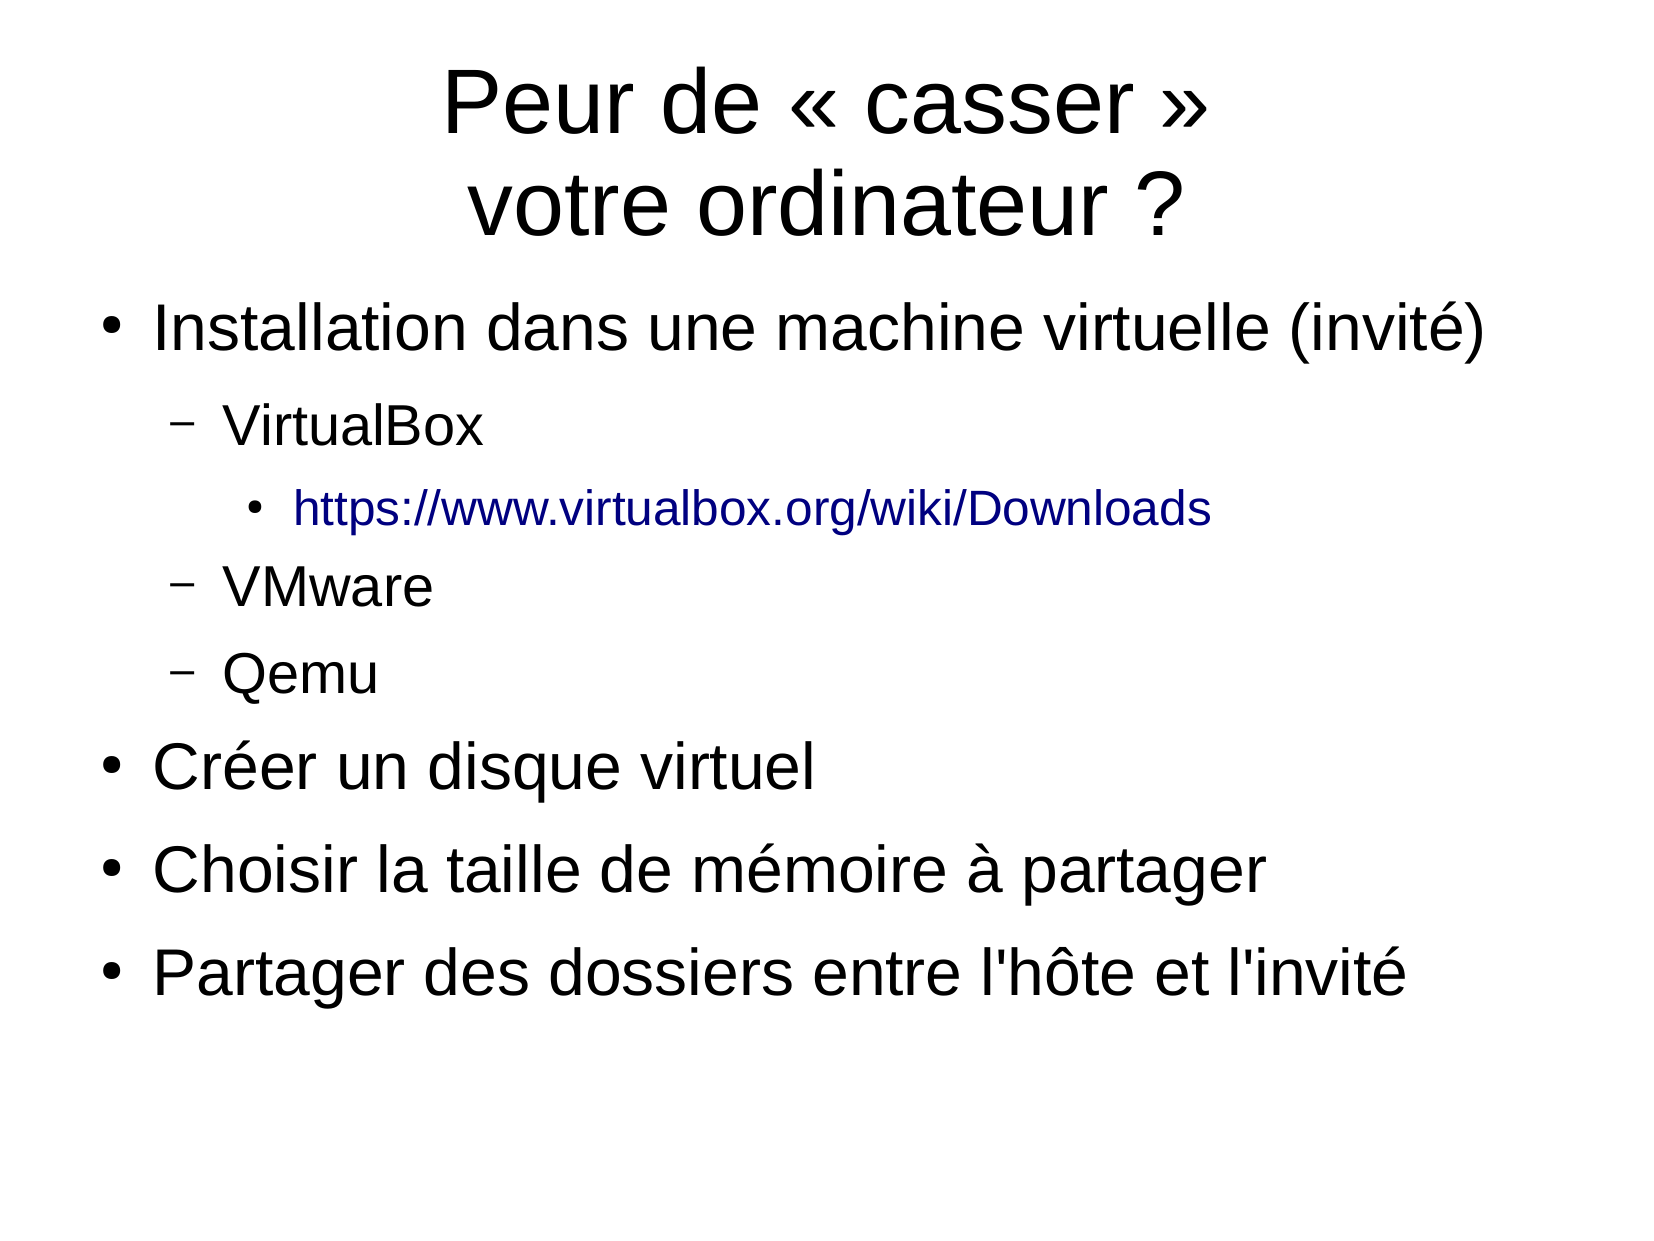

# Peur de « casser » votre ordinateur ?
Installation dans une machine virtuelle (invité)
VirtualBox
https://www.virtualbox.org/wiki/Downloads
VMware
Qemu
Créer un disque virtuel
Choisir la taille de mémoire à partager
Partager des dossiers entre l'hôte et l'invité